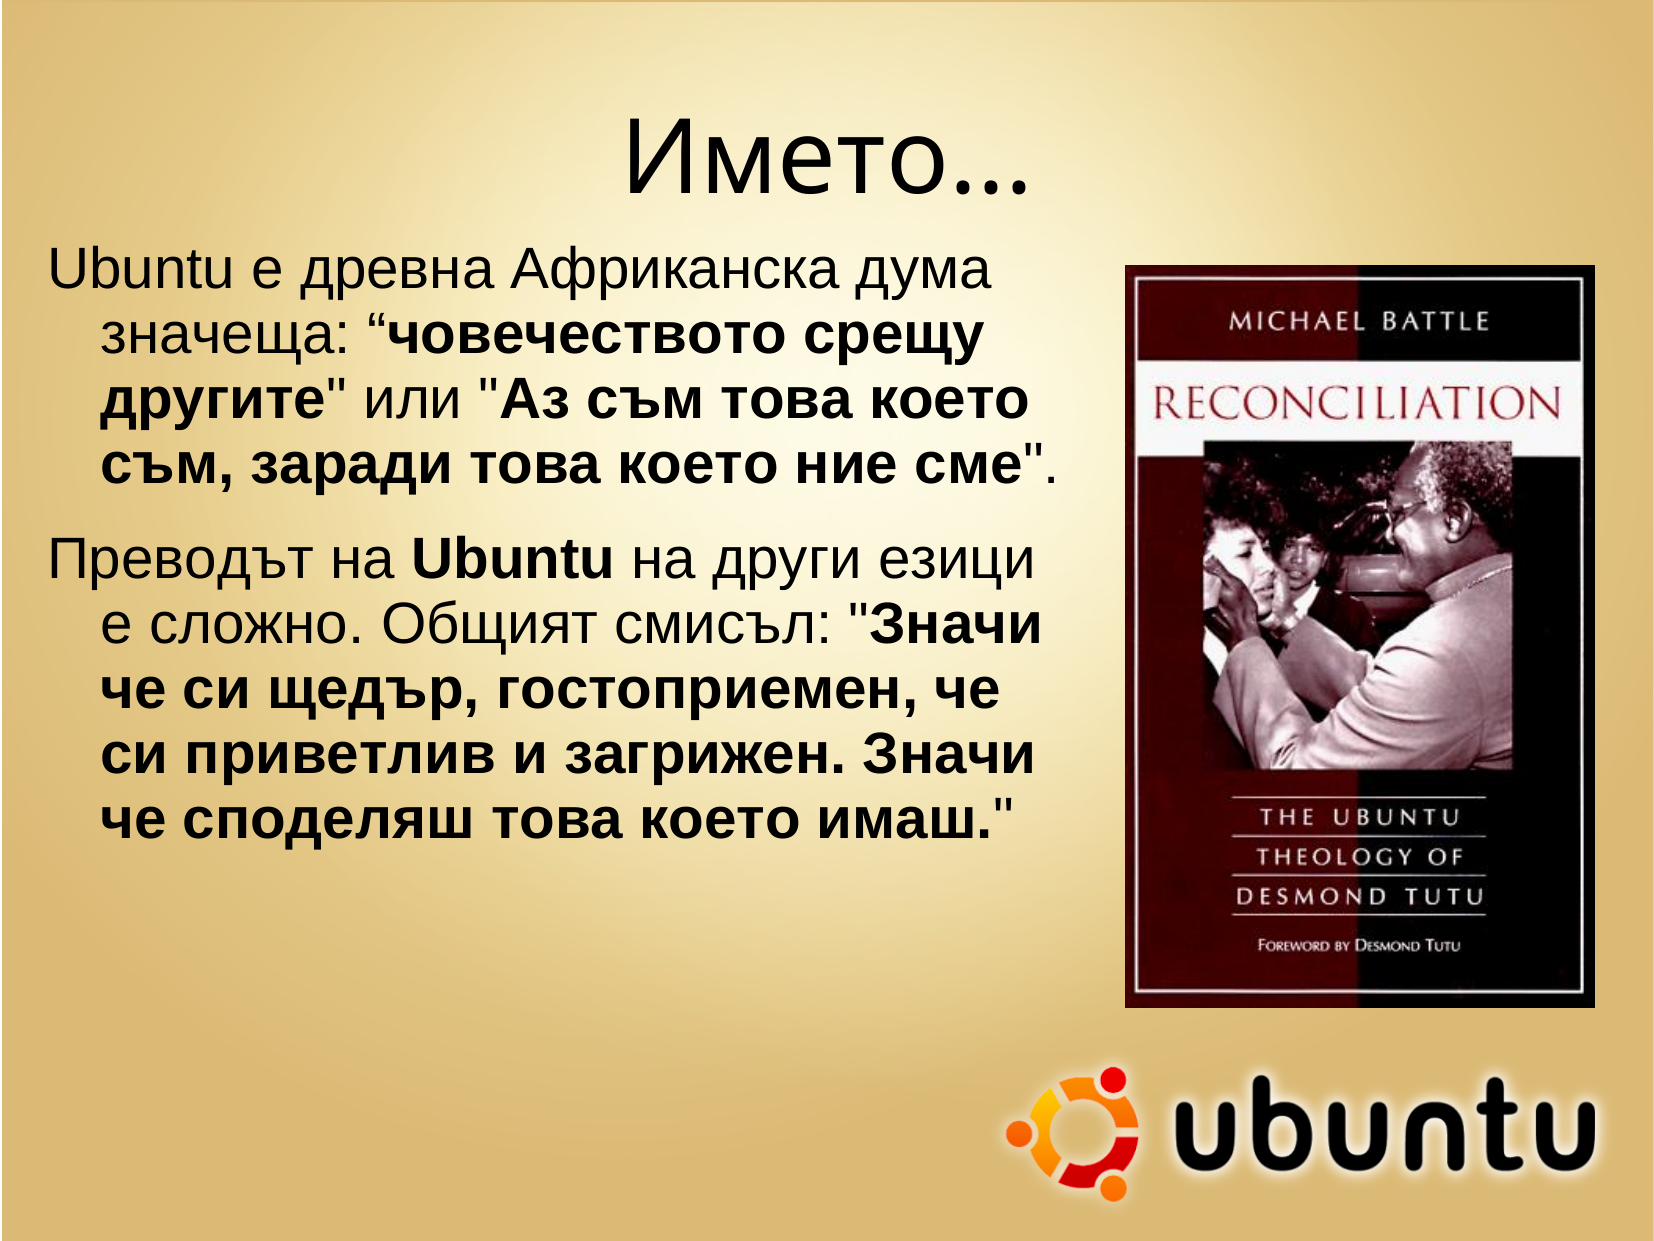

# Името...
Ubuntu е древна Африканска дума значеща: “човечеството срещу другите" или "Аз съм това което съм, заради това което ние сме".
Преводът на Ubuntu на други езици е сложно. Общият смисъл: "Значи че си щедър, гостоприемен, че си приветлив и загрижен. Значи че споделяш това което имаш."